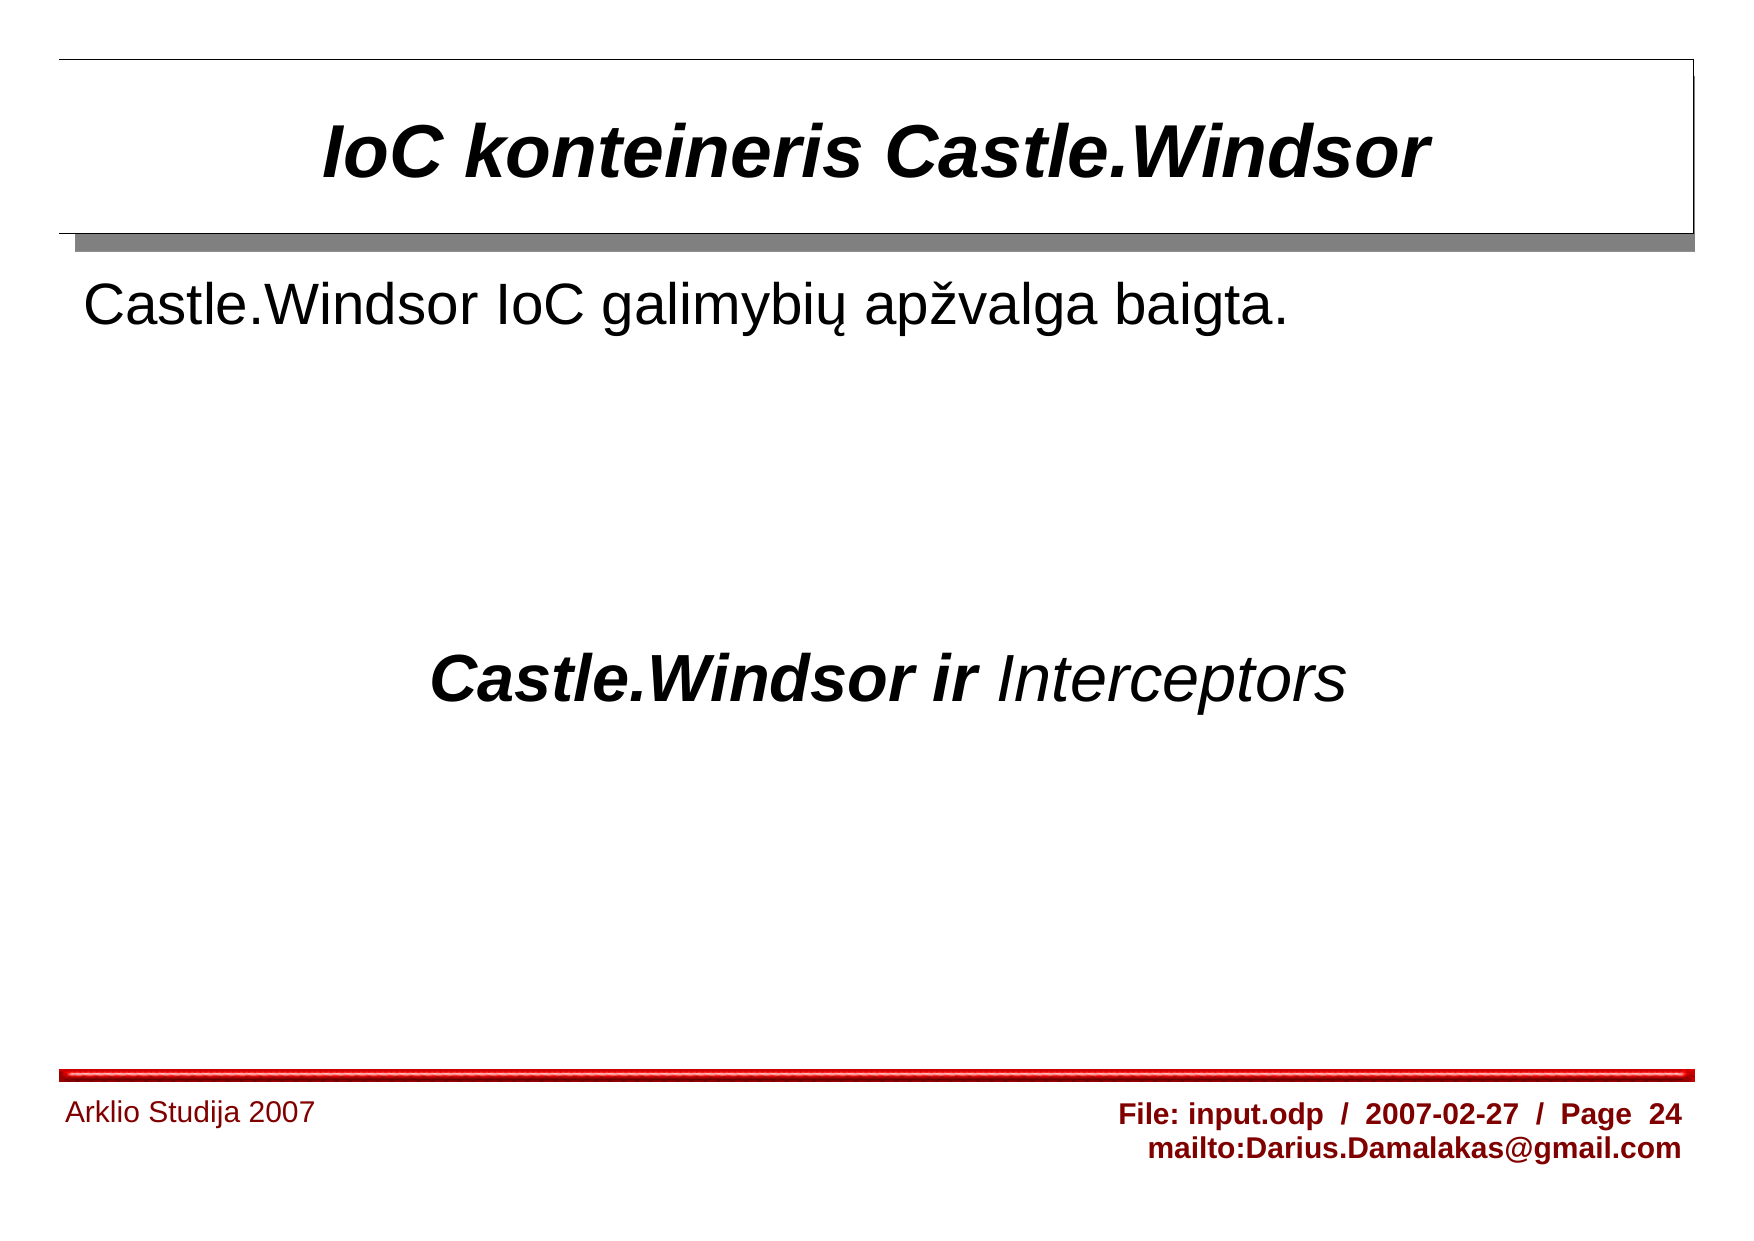

# IoC konteineris Castle.Windsor
Castle.Windsor IoC galimybių apžvalga baigta.
Castle.Windsor ir Interceptors